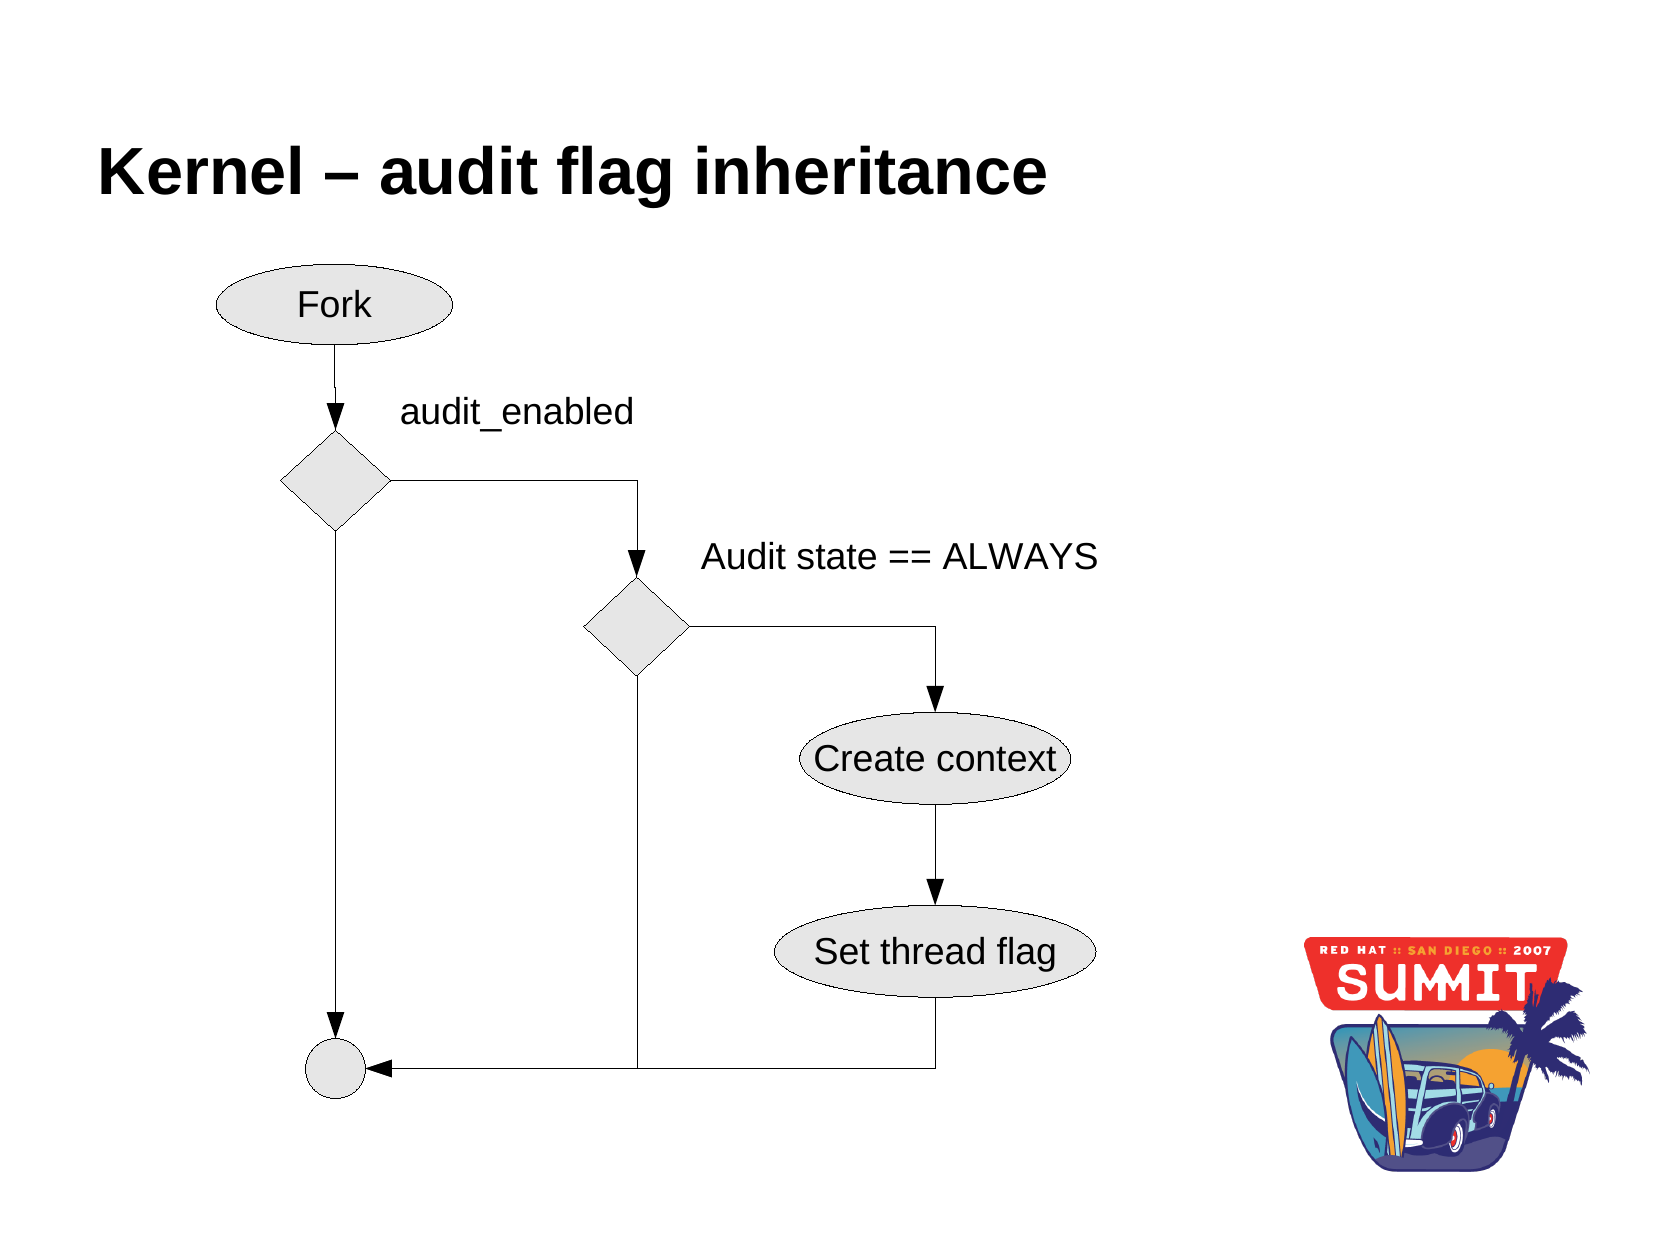

# Kernel – audit flag inheritance
Fork
audit_enabled
Audit state == ALWAYS
Create context
Set thread flag